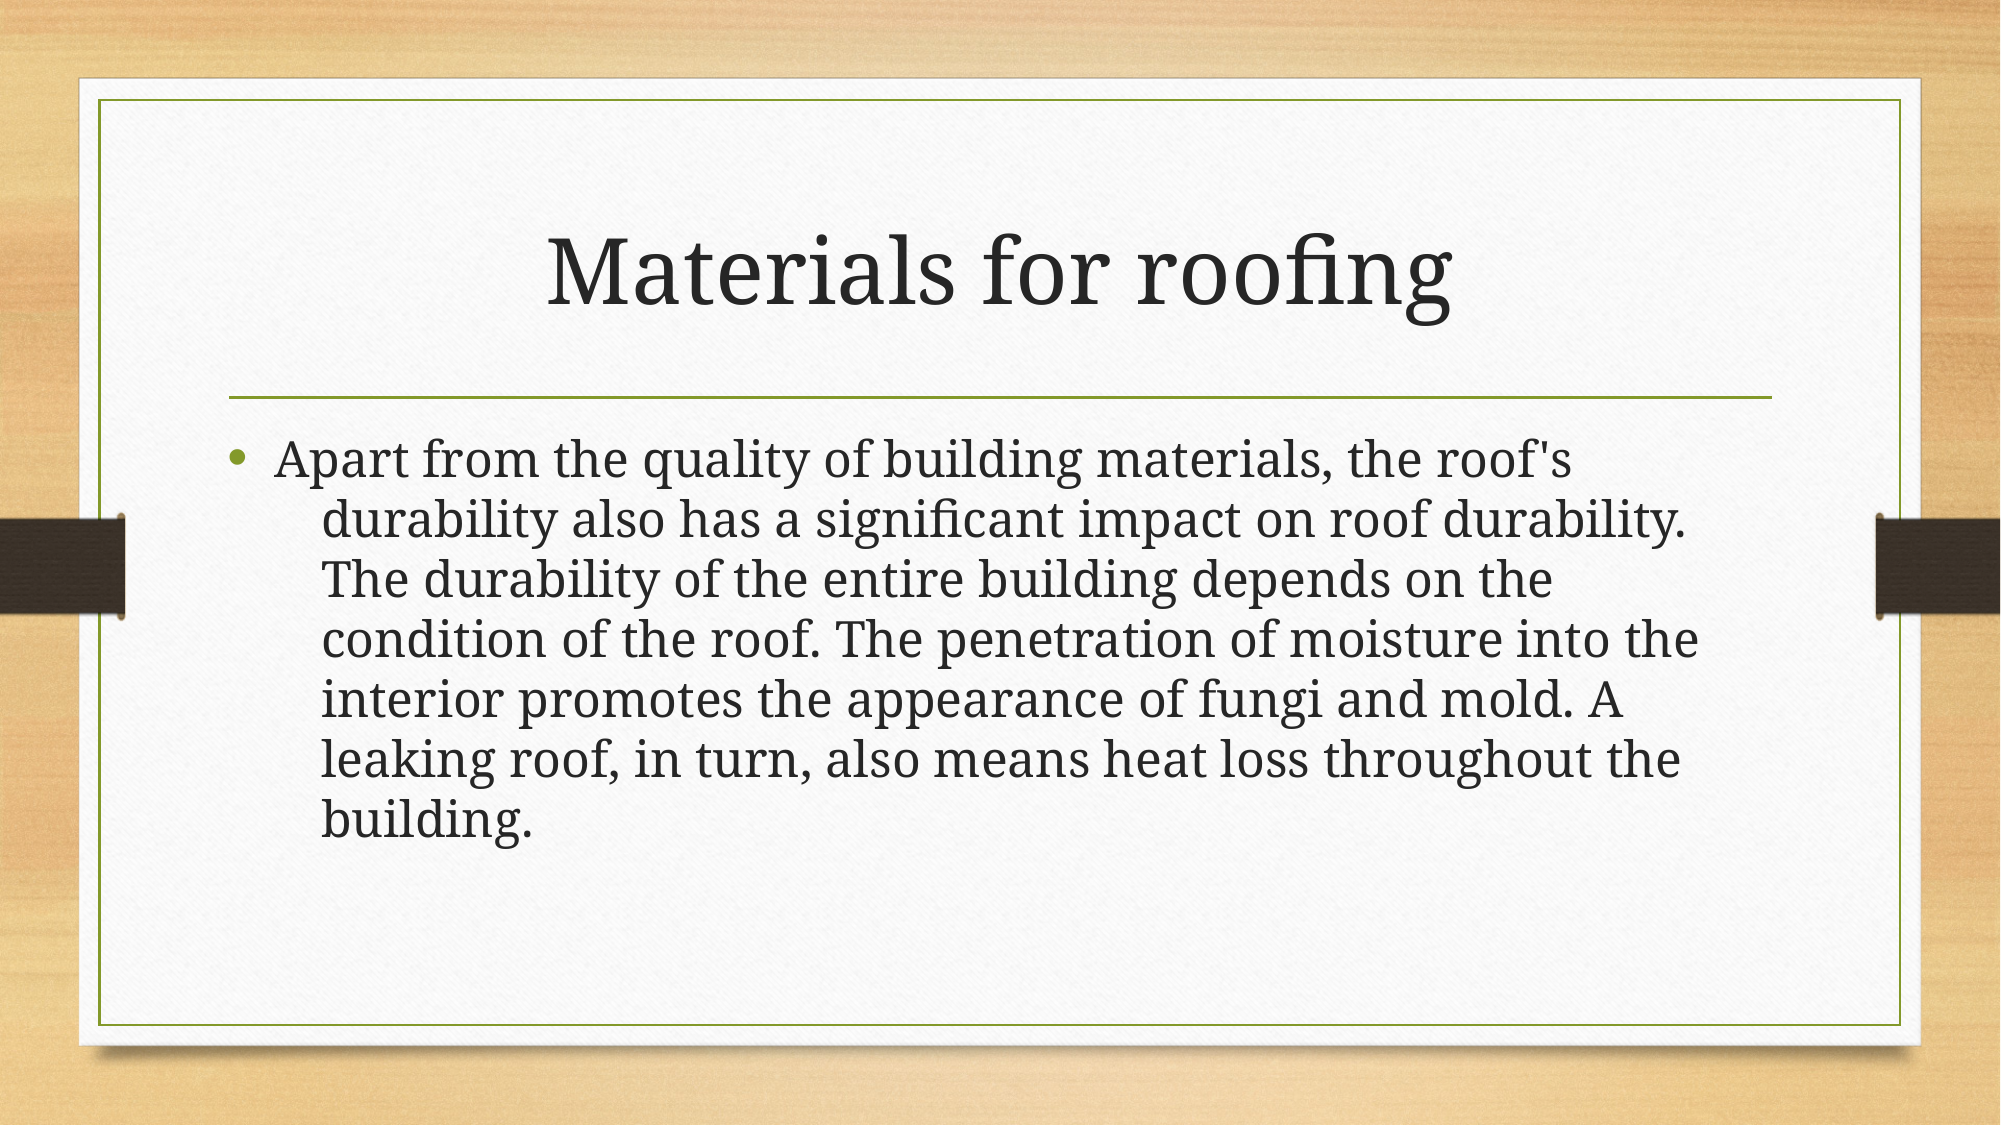

# Materials for roofing
Apart from the quality of building materials, the roof's durability also has a significant impact on roof durability. The durability of the entire building depends on the condition of the roof. The penetration of moisture into the interior promotes the appearance of fungi and mold. A leaking roof, in turn, also means heat loss throughout the building.